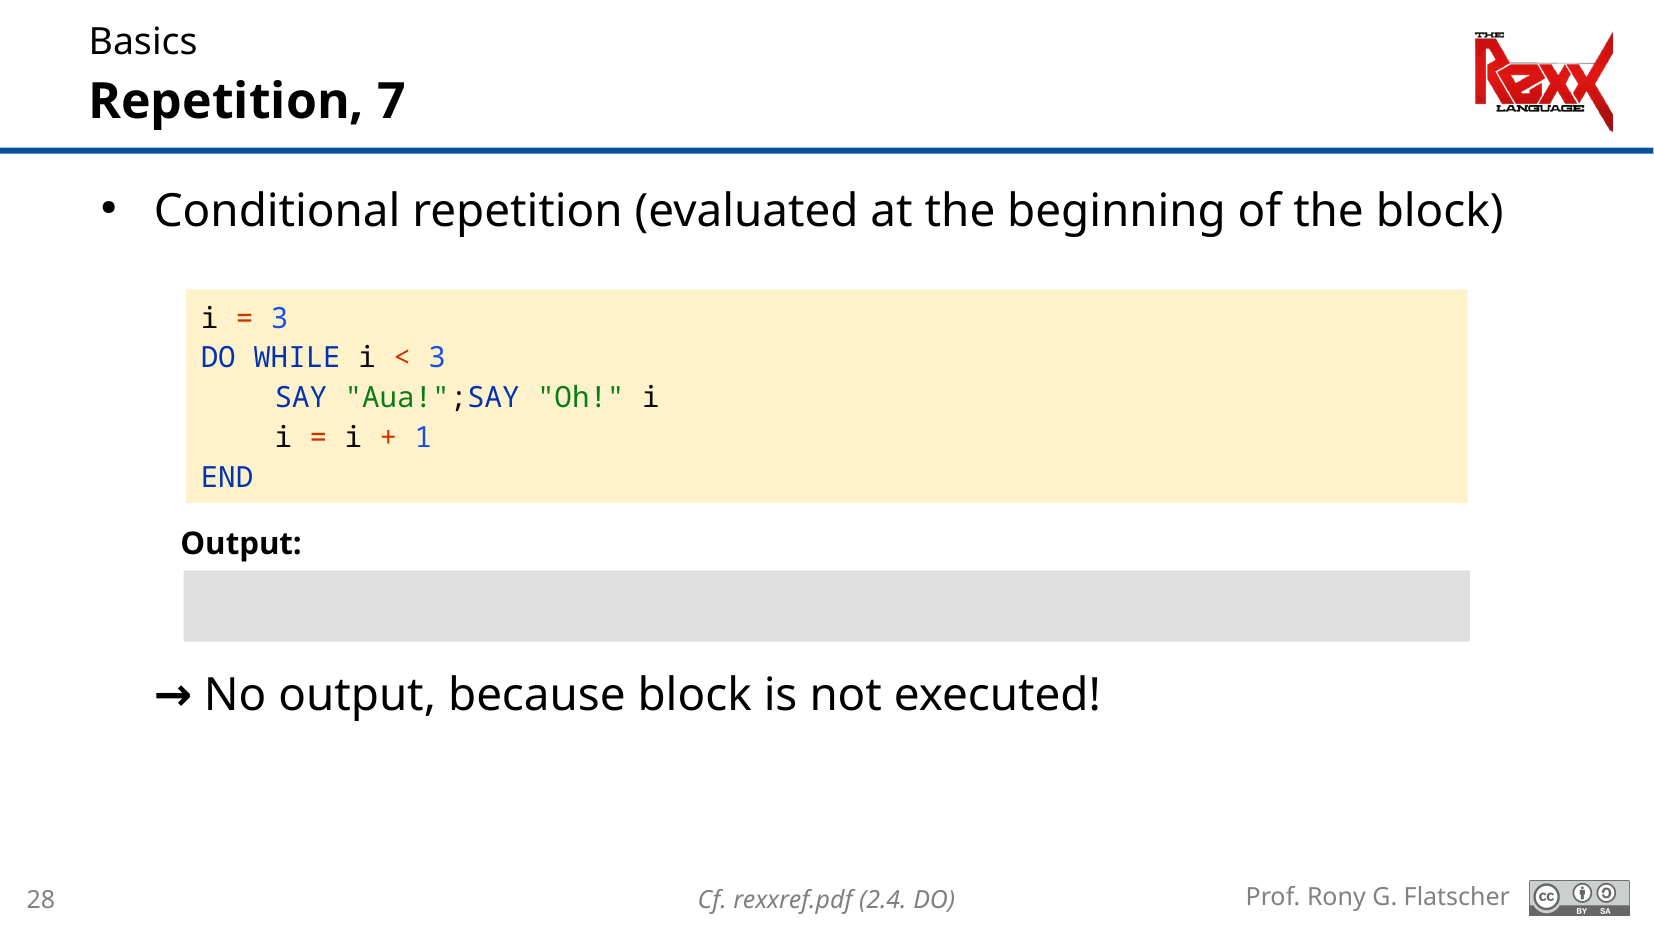

# Basics Repetition, 7
Conditional repetition (evaluated at the beginning of the block)
i = 3
DO WHILE i < 3
	SAY "Aua!";SAY "Oh!" i
	i = i + 1
END
Output:
→ No output, because block is not executed!
Cf. rexxref.pdf (2.4. DO)